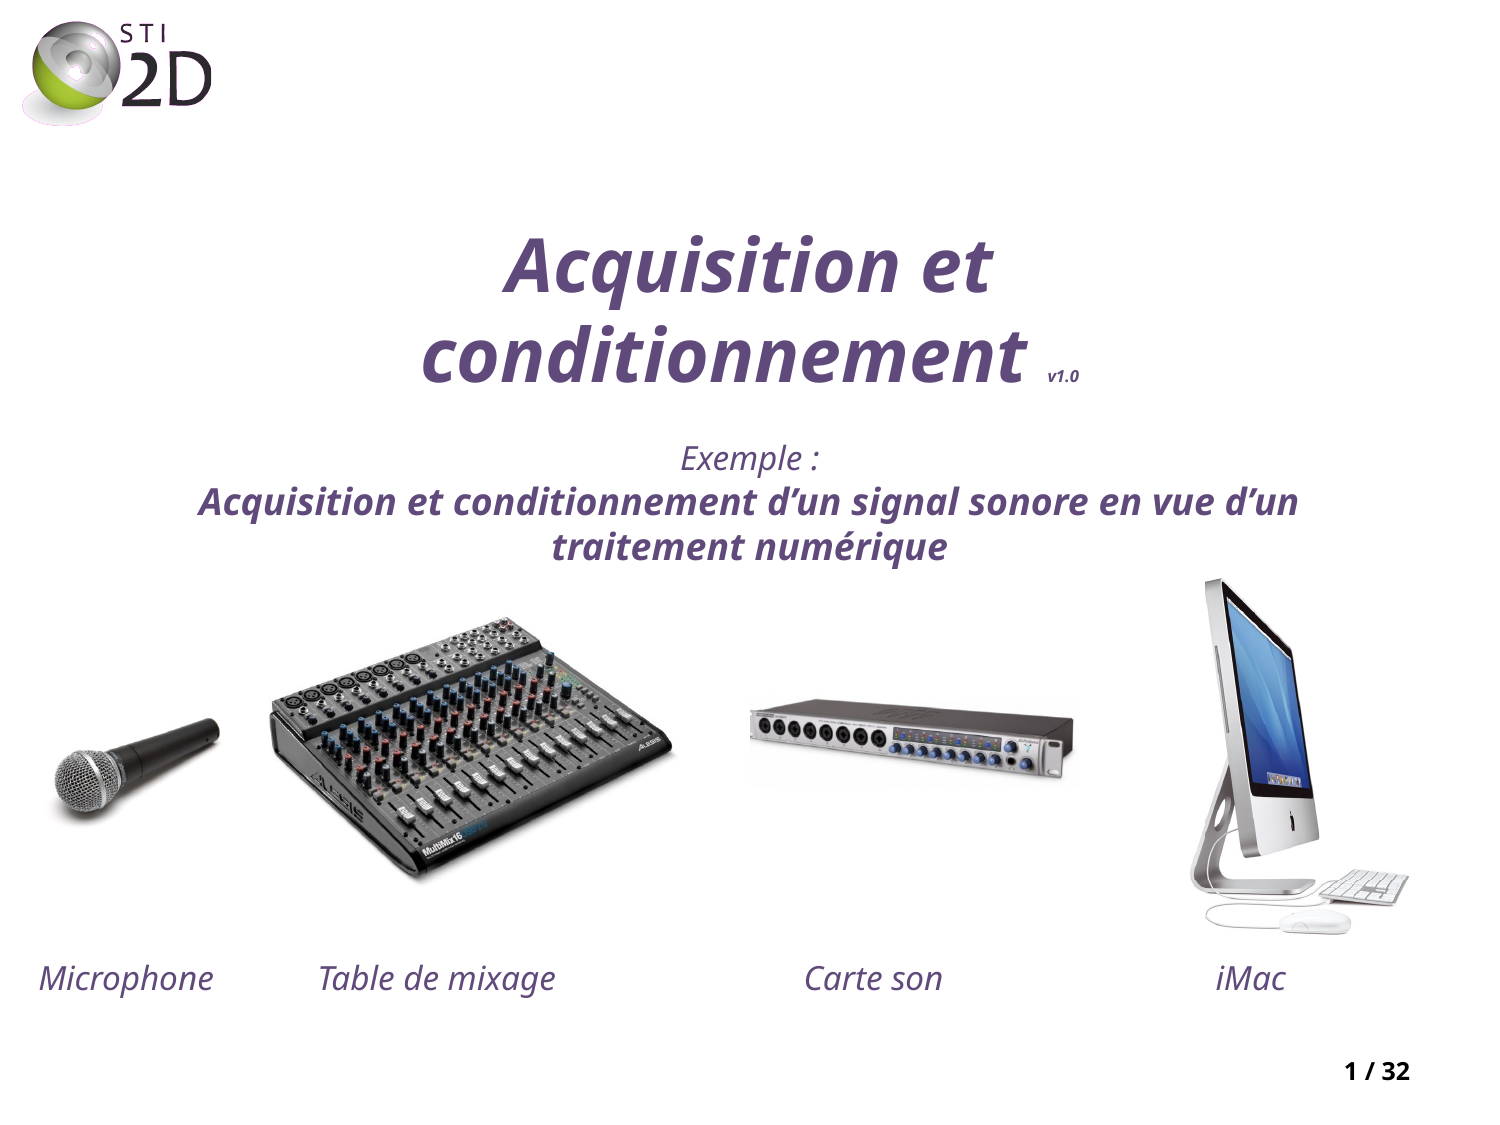

# Acquisition et conditionnement v1.0 Exemple : Acquisition et conditionnement d’un signal sonore en vue d’un traitement numérique
Microphone	Table de mixage	Carte son	iMac
1 / 32